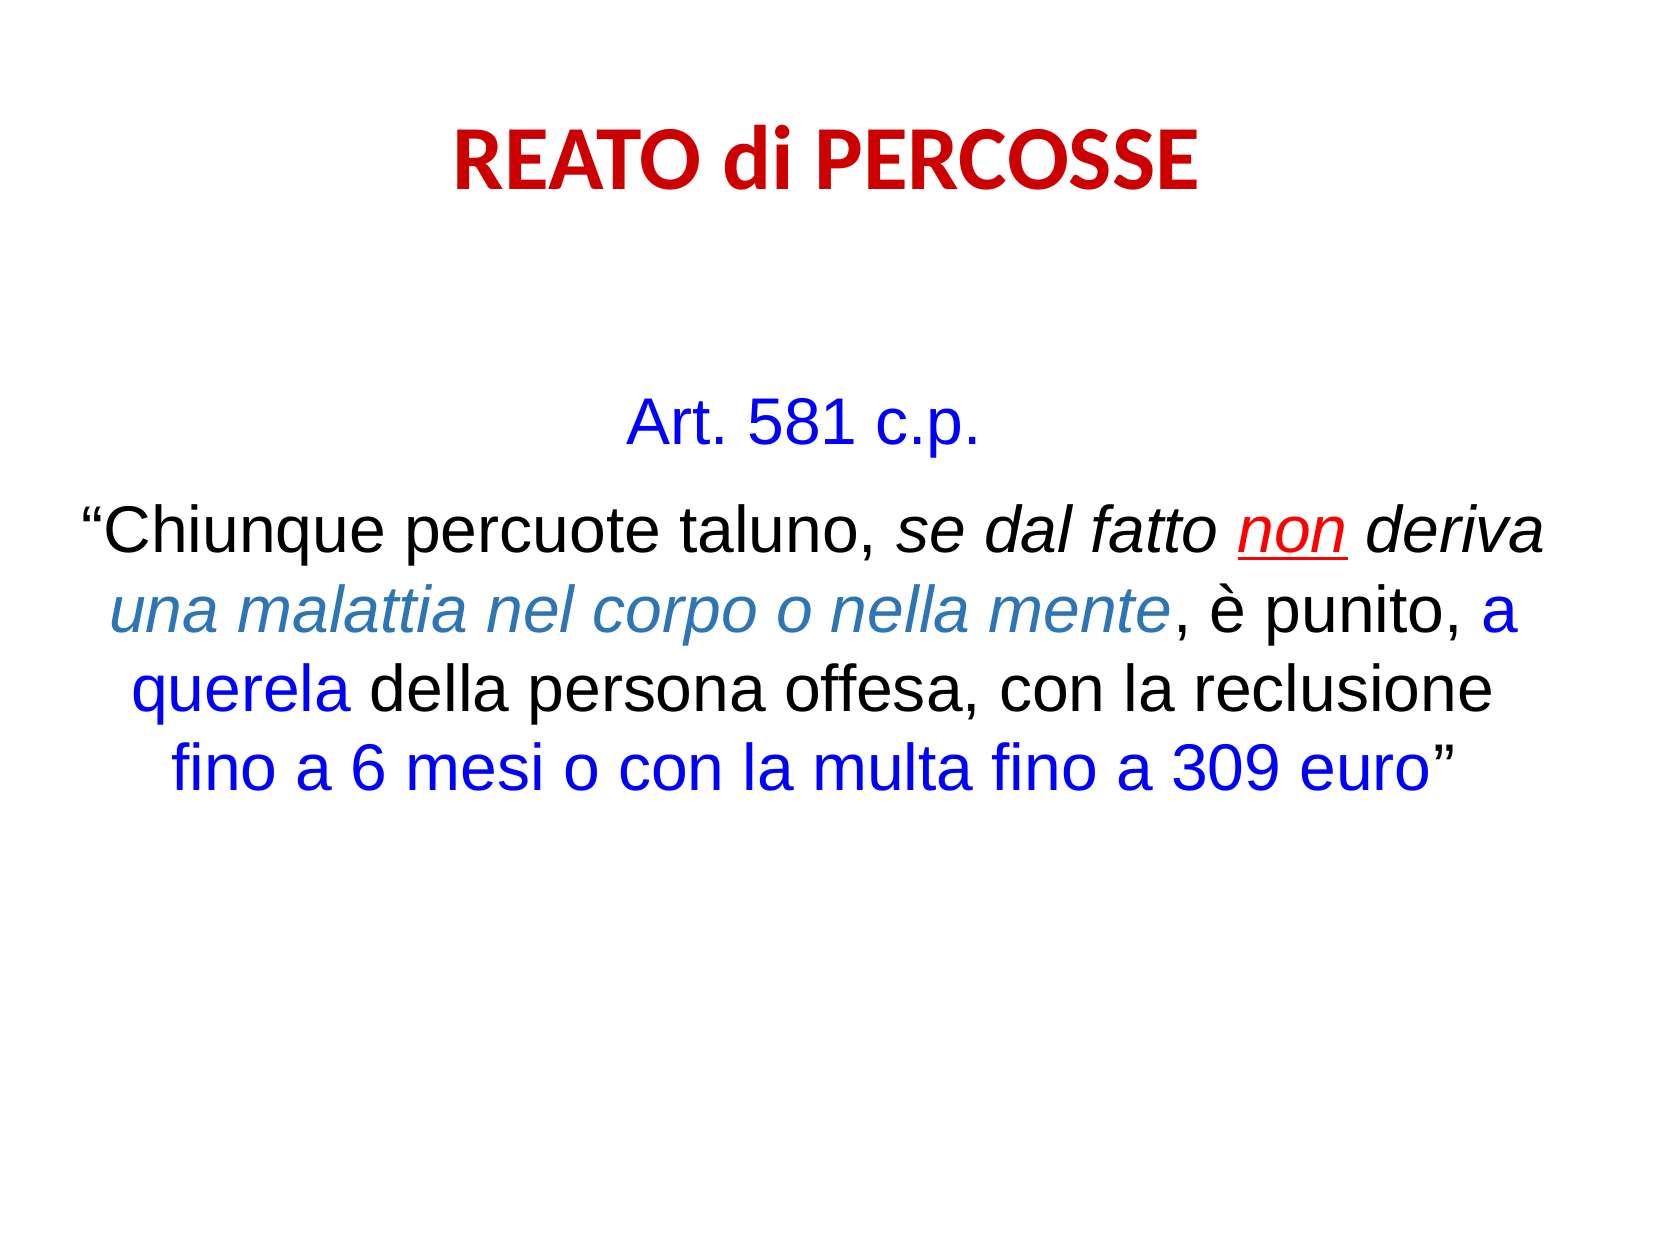

# REATO di PERCOSSE
Art. 581 c.p.
“Chiunque percuote taluno, se dal fatto non deriva una malattia nel corpo o nella mente, è punito, a querela della persona offesa, con la reclusione fino a 6 mesi o con la multa fino a 309 euro”